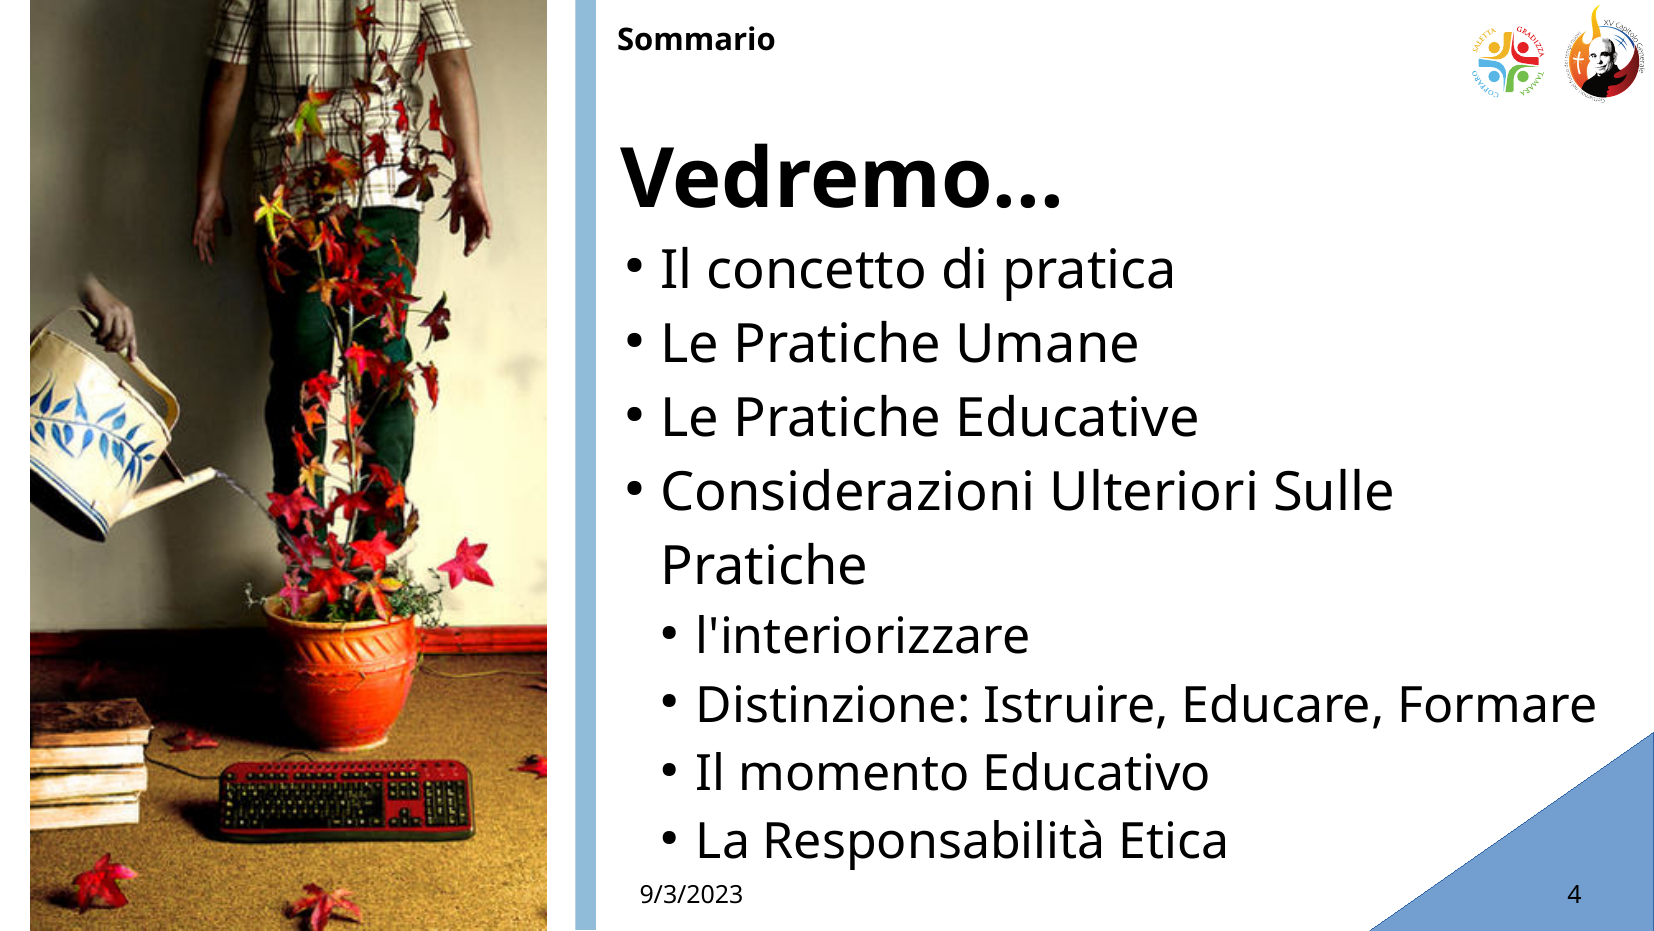

Sommario
# Vedremo...
Il concetto di pratica
Le Pratiche Umane
Le Pratiche Educative
Considerazioni Ulteriori Sulle Pratiche
l'interiorizzare
Distinzione: Istruire, Educare, Formare
Il momento Educativo
La Responsabilità Etica